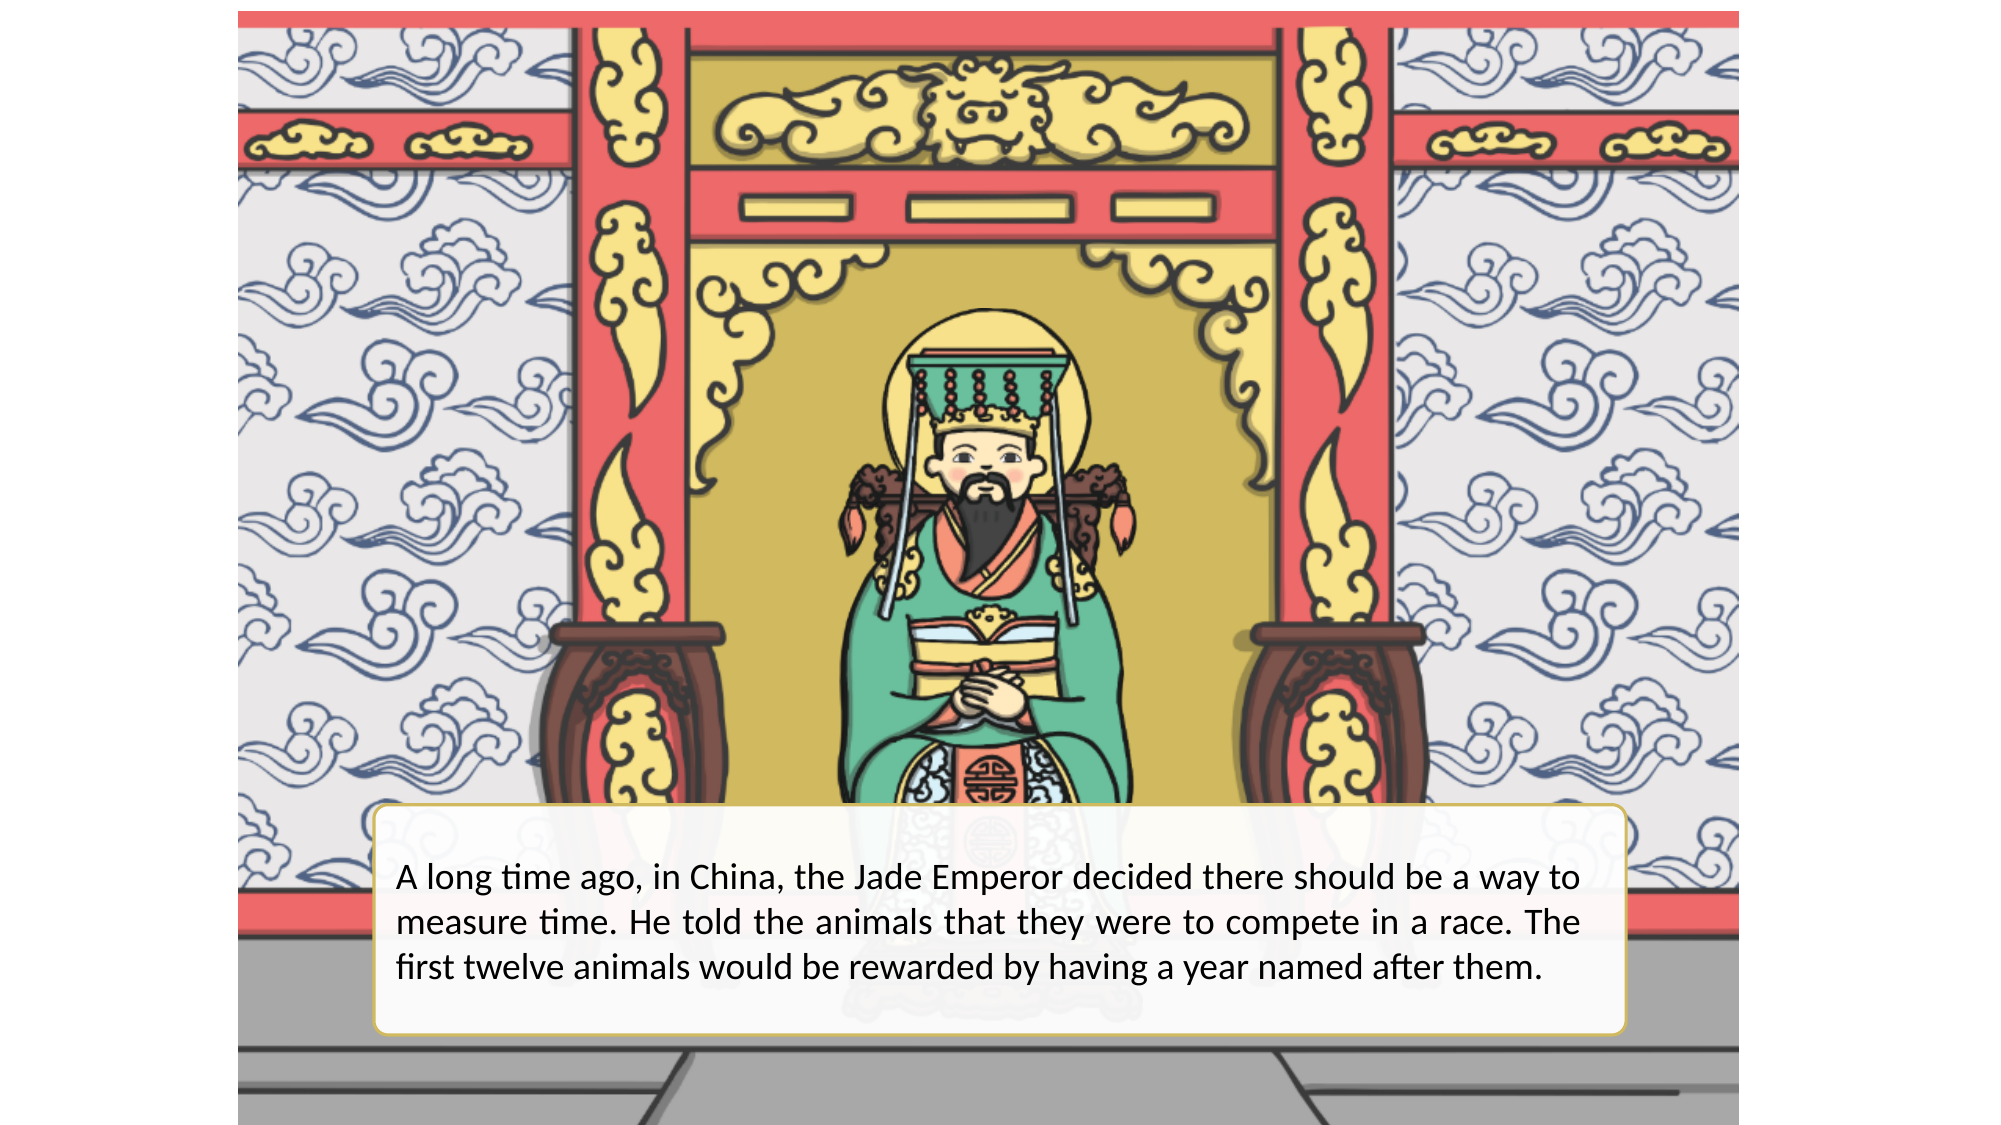

A long time ago, in China, the Jade Emperor decided there should be a way to measure time. He told the animals that they were to compete in a race. The first twelve animals would be rewarded by having a year named after them.